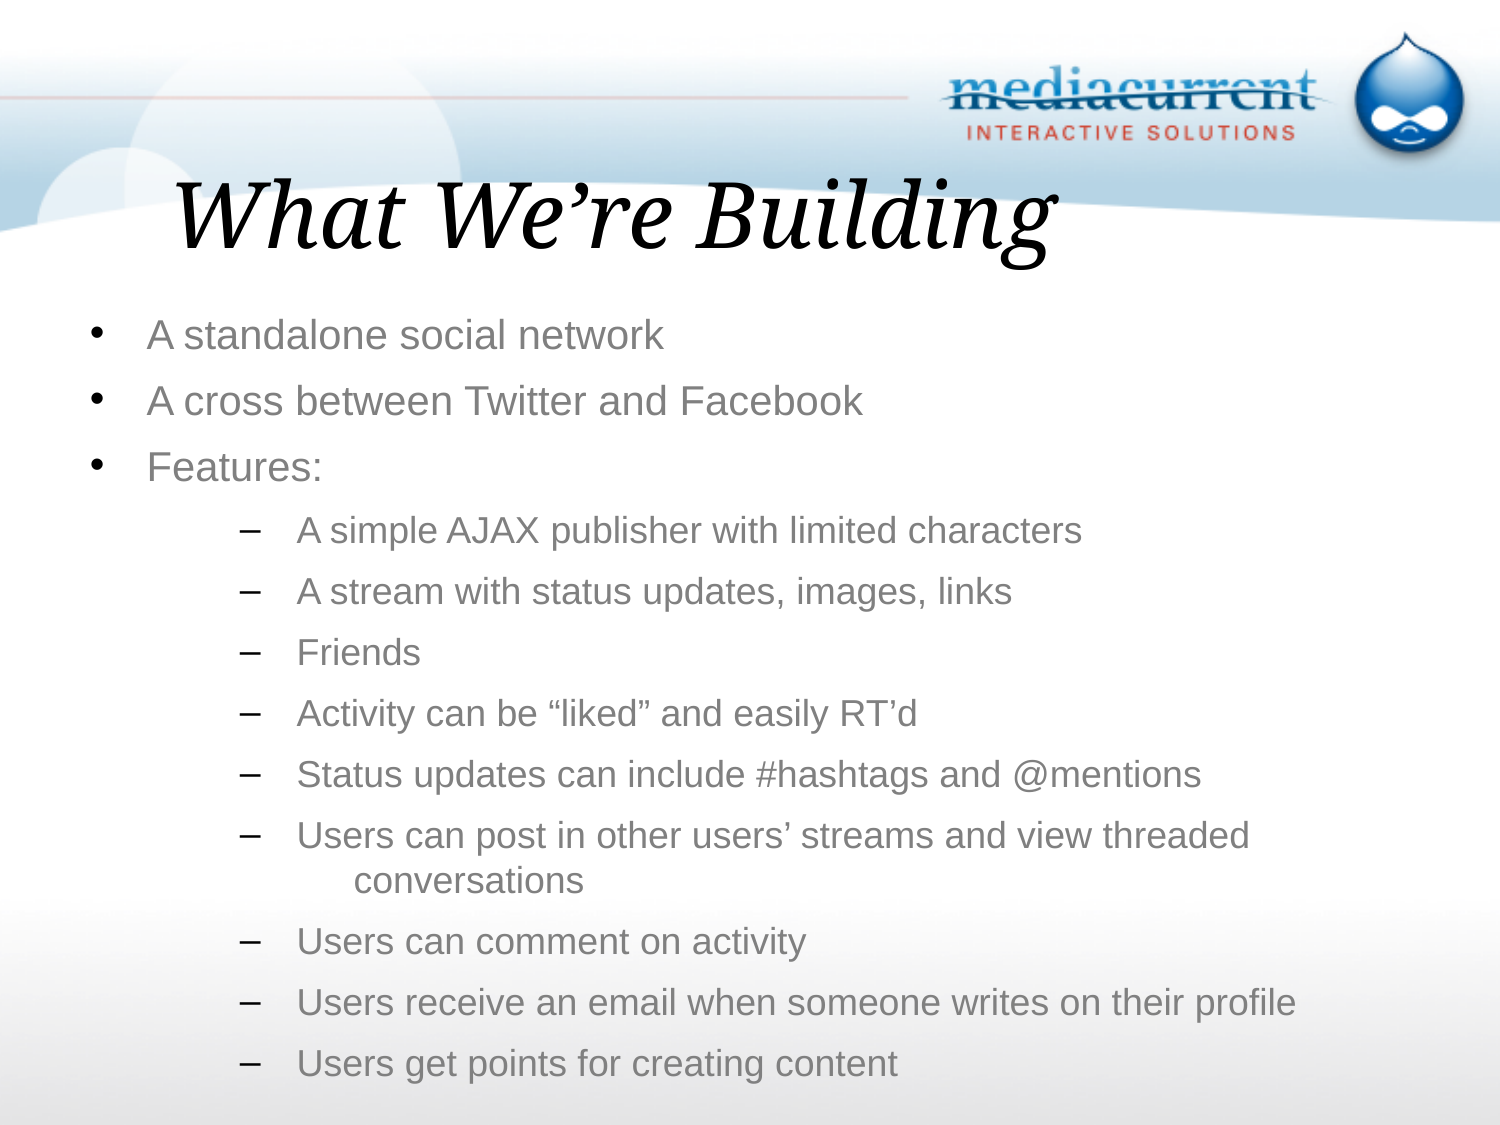

What We’re Building
A standalone social network
A cross between Twitter and Facebook
Features:
A simple AJAX publisher with limited characters
A stream with status updates, images, links
Friends
Activity can be “liked” and easily RT’d
Status updates can include #hashtags and @mentions
Users can post in other users’ streams and view threaded conversations
Users can comment on activity
Users receive an email when someone writes on their profile
Users get points for creating content